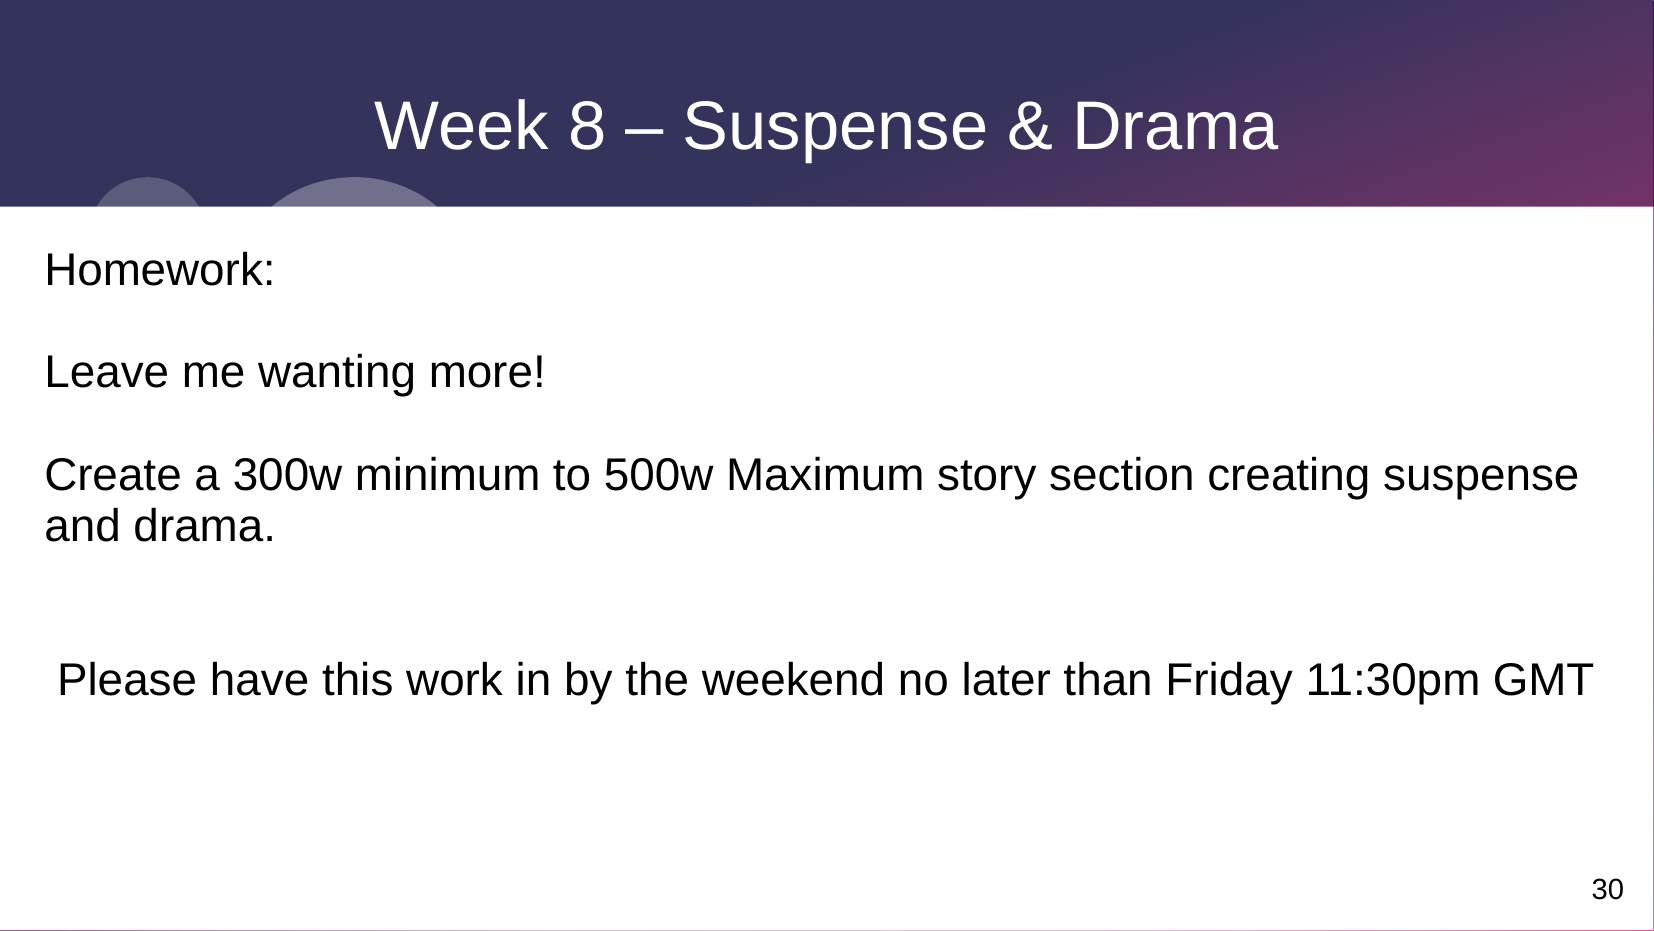

# Week 8 – Suspense & Drama
Homework:
Leave me wanting more!
Create a 300w minimum to 500w Maximum story section creating suspense and drama.
 Please have this work in by the weekend no later than Friday 11:30pm GMT
30